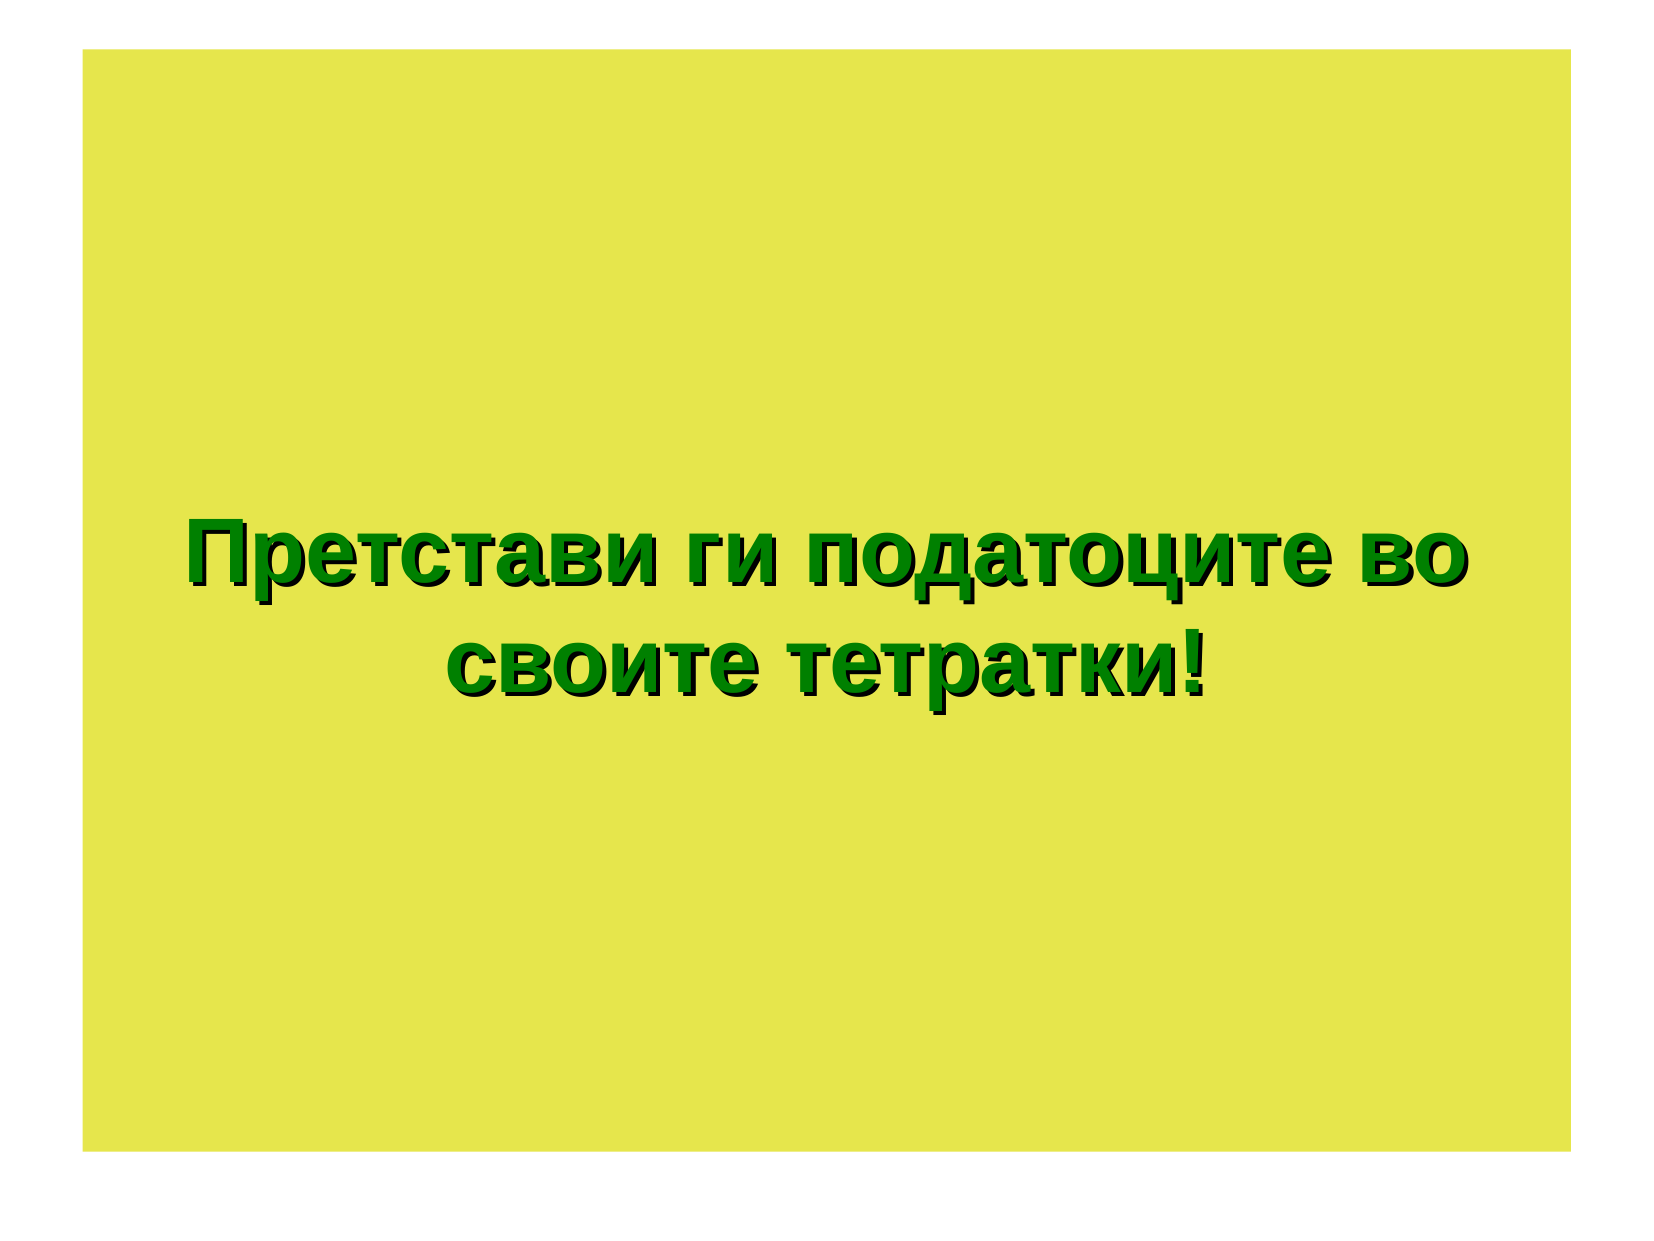

# Претстави ги податоците во своите тетратки!